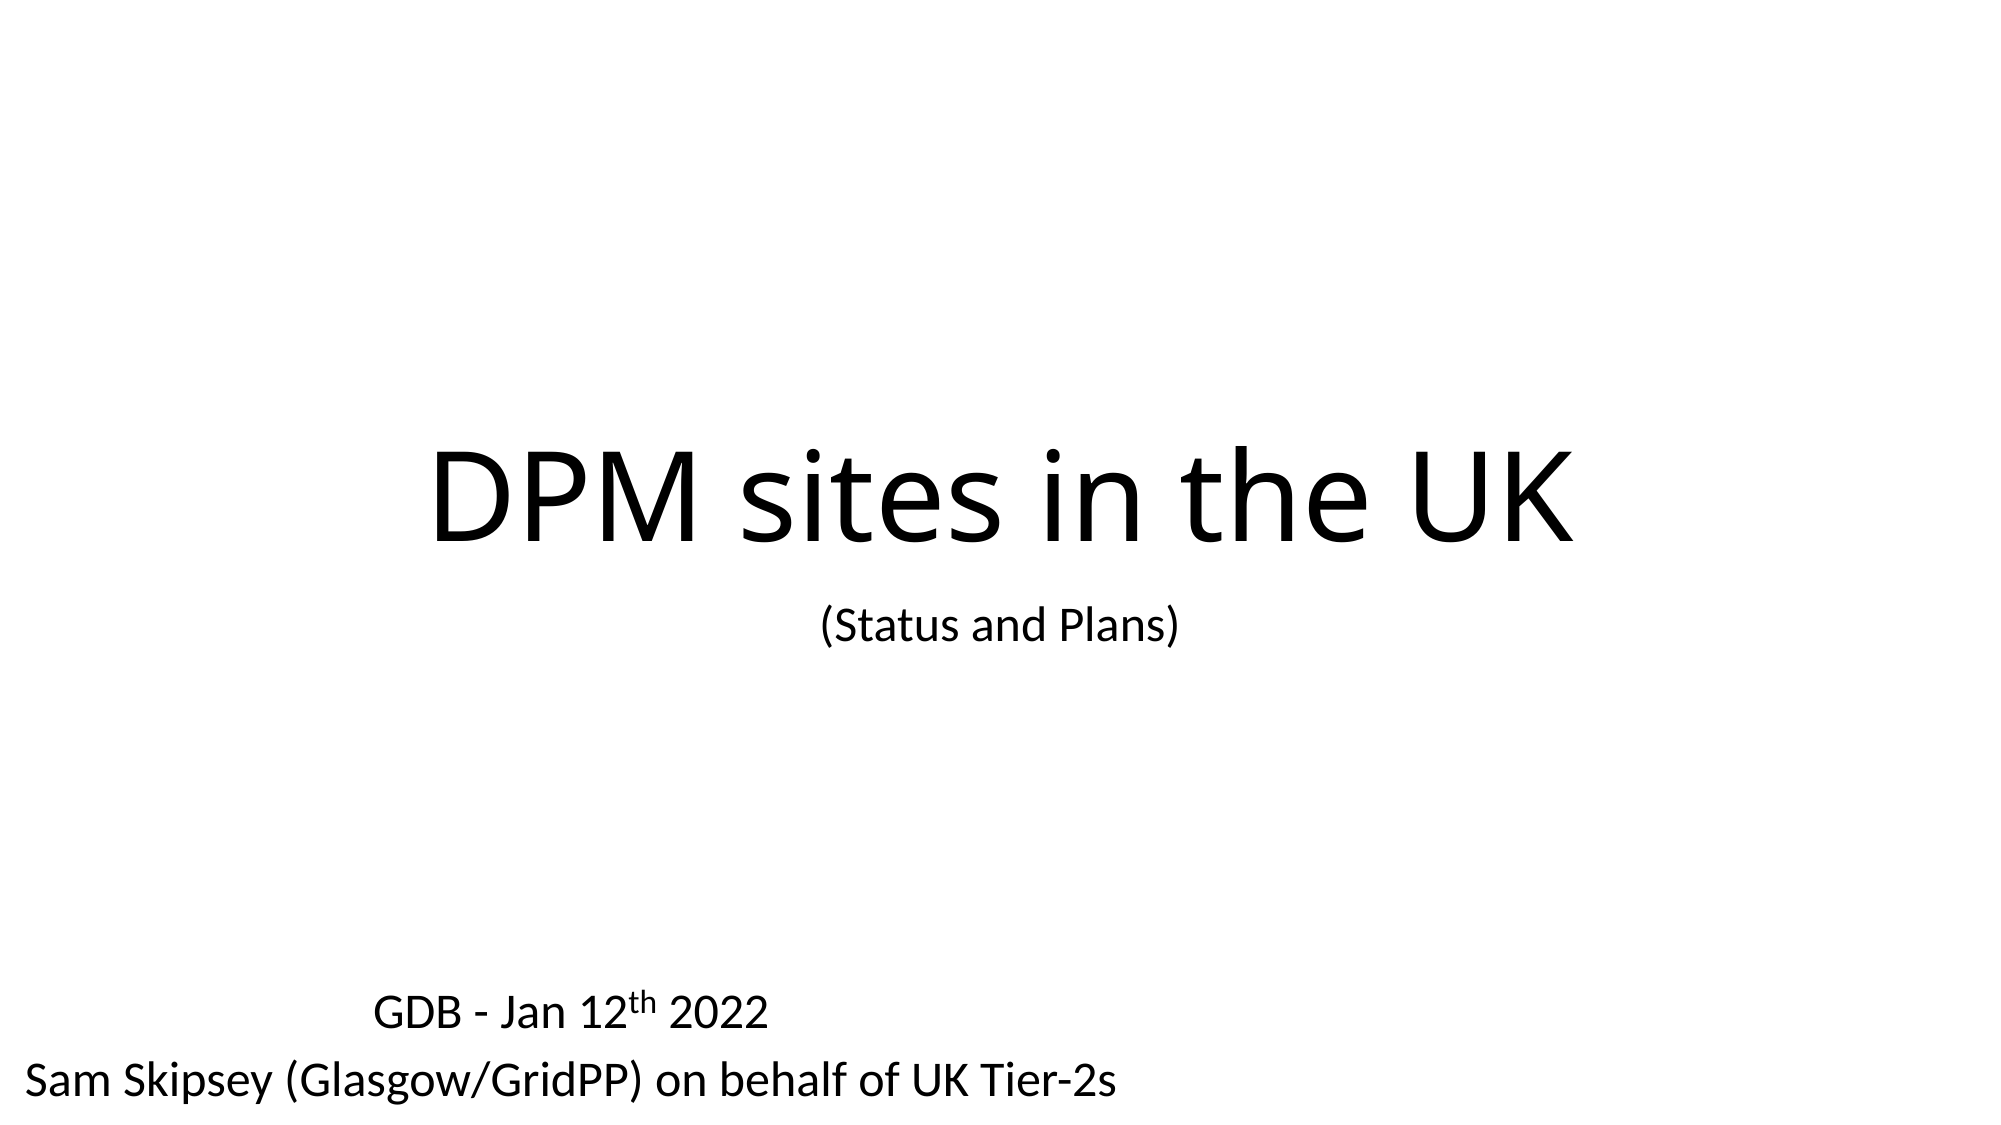

# DPM sites in the UK
(Status and Plans)
GDB - Jan 12th 2022
Sam Skipsey (Glasgow/GridPP) on behalf of UK Tier-2s